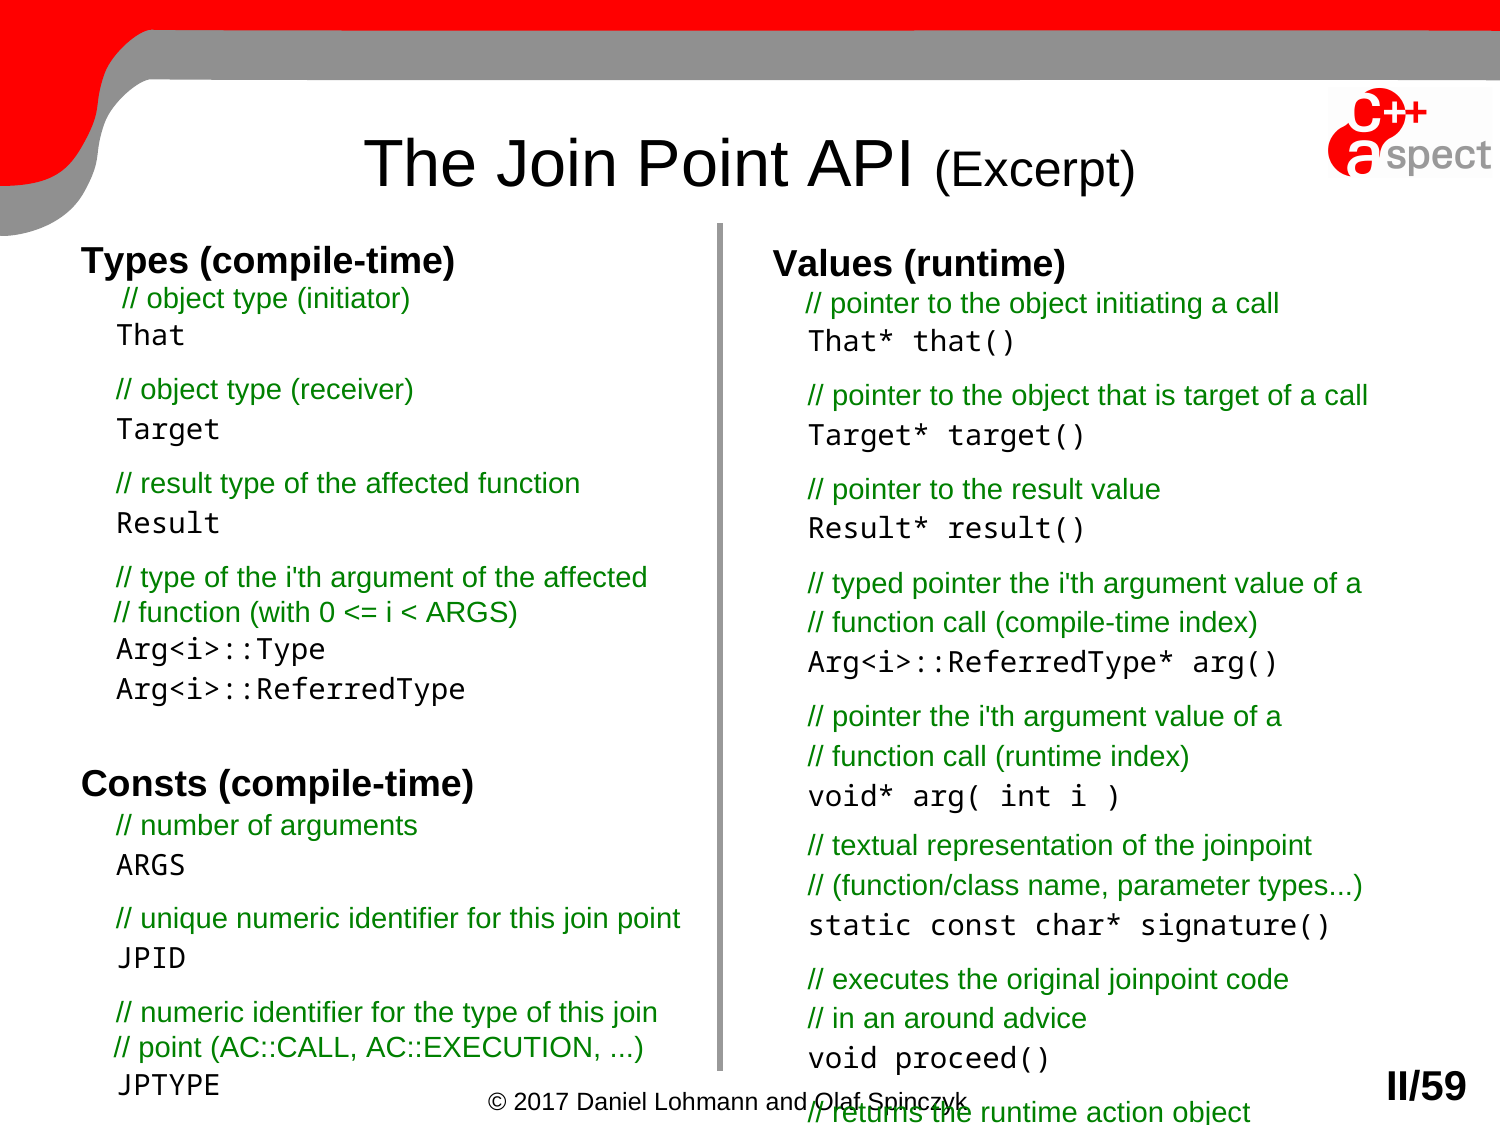

# The Join Point API (Excerpt)
Types (compile-time)
 // object type (initiator)
 That
 // object type (receiver)
 Target
 // result type of the affected function
 Result
 // type of the i'th argument of the affected
 // function (with 0 <= i < ARGS)
 Arg<i>::Type
 Arg<i>::ReferredType
Consts (compile-time)
 // number of arguments
 ARGS
 // unique numeric identifier for this join point
 JPID
 // numeric identifier for the type of this join
 // point (AC::CALL, AC::EXECUTION, ...)
 JPTYPE
Values (runtime)
 // pointer to the object initiating a call
 That* that()
 // pointer to the object that is target of a call
 Target* target()
 // pointer to the result value
 Result* result()
 // typed pointer the i'th argument value of a
 // function call (compile-time index)
 Arg<i>::ReferredType* arg()
 // pointer the i'th argument value of a
 // function call (runtime index)
 void* arg( int i )
 // textual representation of the joinpoint
 // (function/class name, parameter types...)
 static const char* signature()
 // executes the original joinpoint code
 // in an around advice
 void proceed()
 // returns the runtime action object
 AC::Action& action()